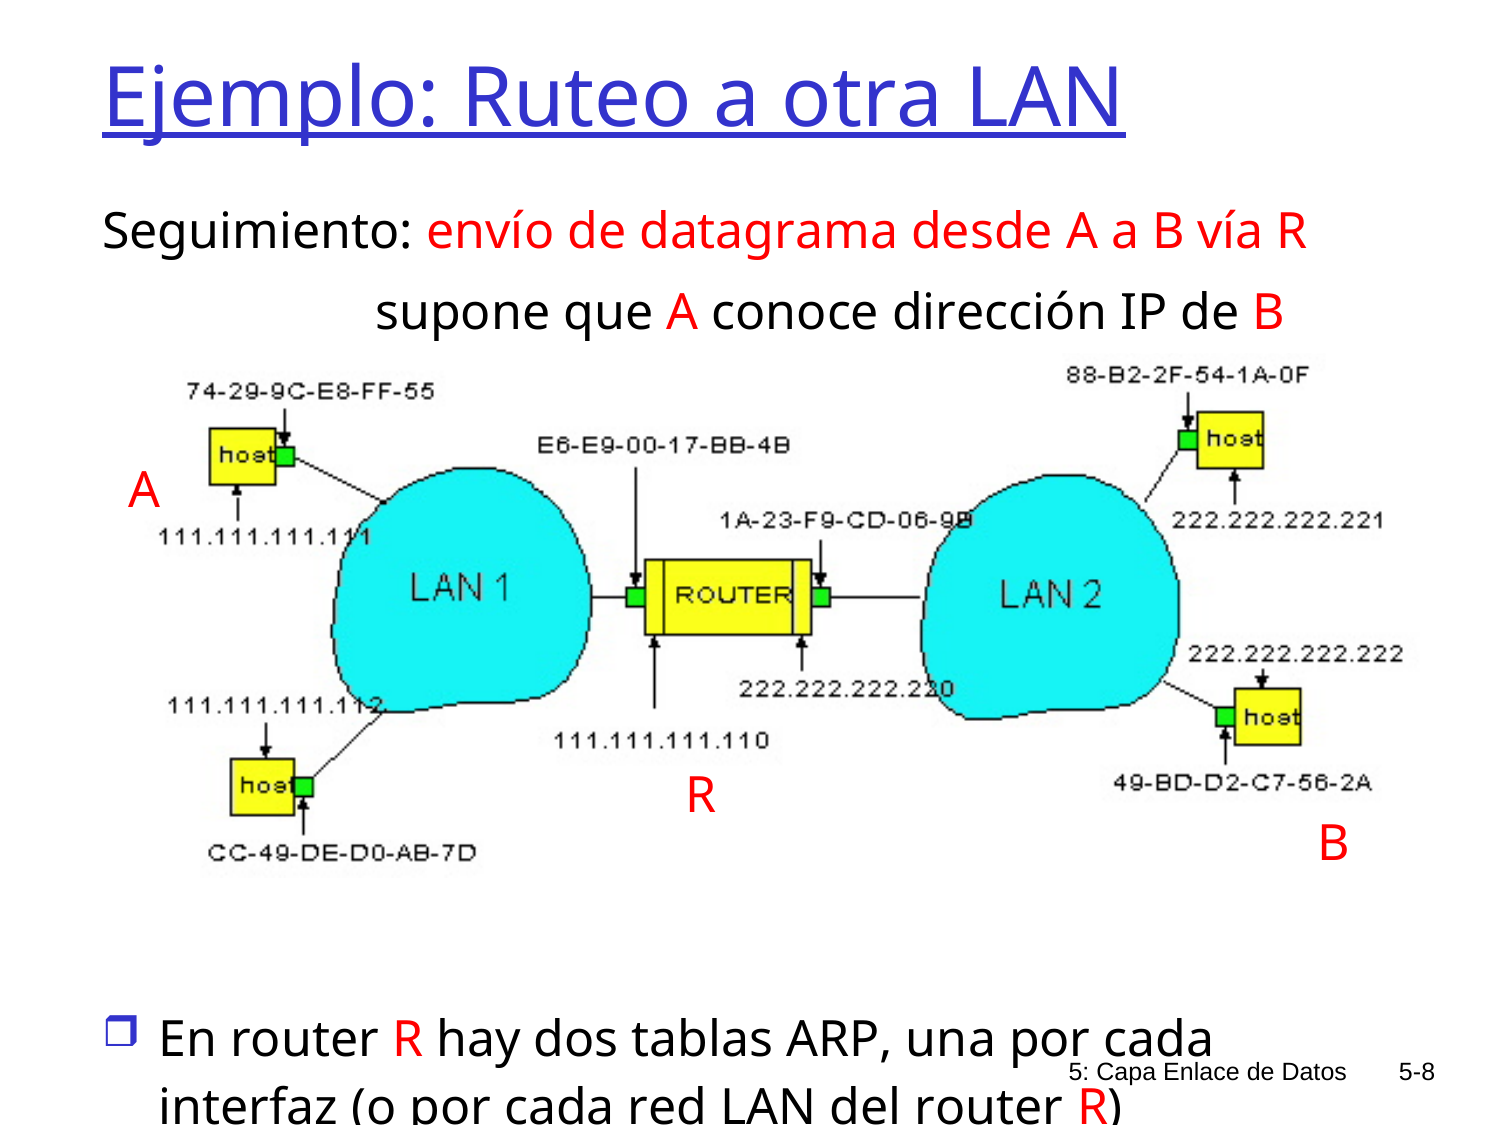

# Ejemplo: Ruteo a otra LAN
Seguimiento: envío de datagrama desde A a B vía R
 supone que A conoce dirección IP de B
En router R hay dos tablas ARP, una por cada interfaz (o por cada red LAN del router R)
A
R
B
8